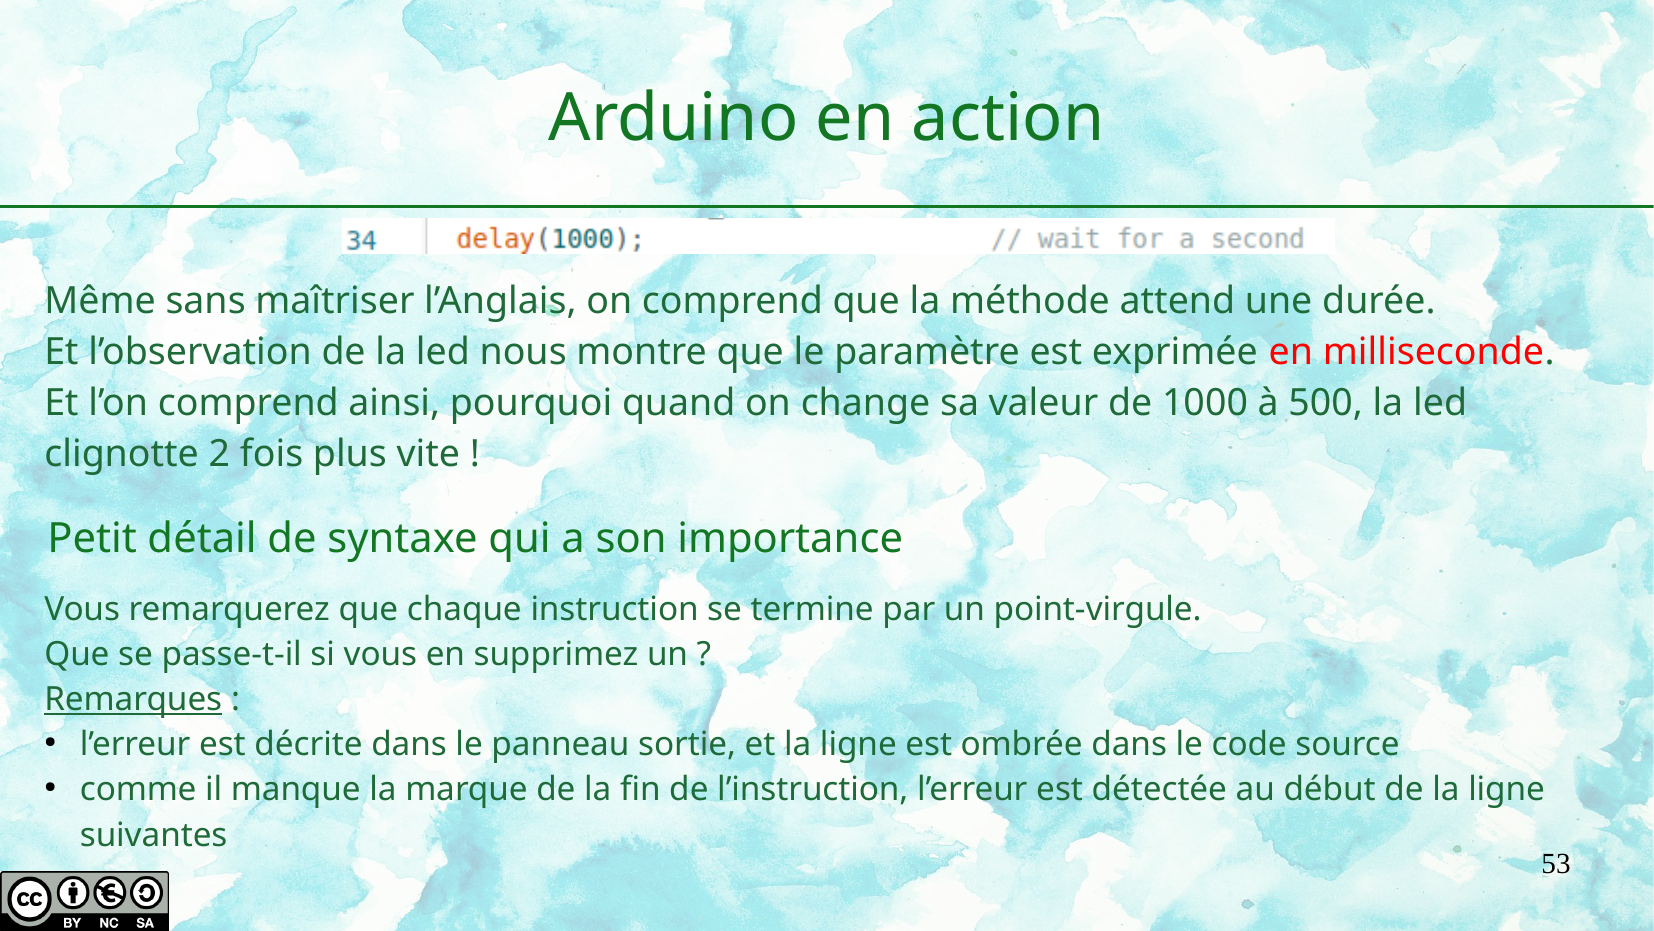

# Arduino en action
Même sans maîtriser l’Anglais, on comprend que la méthode attend une durée.
Et l’observation de la led nous montre que le paramètre est exprimée en milliseconde.
Et l’on comprend ainsi, pourquoi quand on change sa valeur de 1000 à 500, la led clignotte 2 fois plus vite !
Petit détail de syntaxe qui a son importance
Vous remarquerez que chaque instruction se termine par un point-virgule.
Que se passe-t-il si vous en supprimez un ?
Remarques :
l’erreur est décrite dans le panneau sortie, et la ligne est ombrée dans le code source
comme il manque la marque de la fin de l’instruction, l’erreur est détectée au début de la ligne suivantes
53